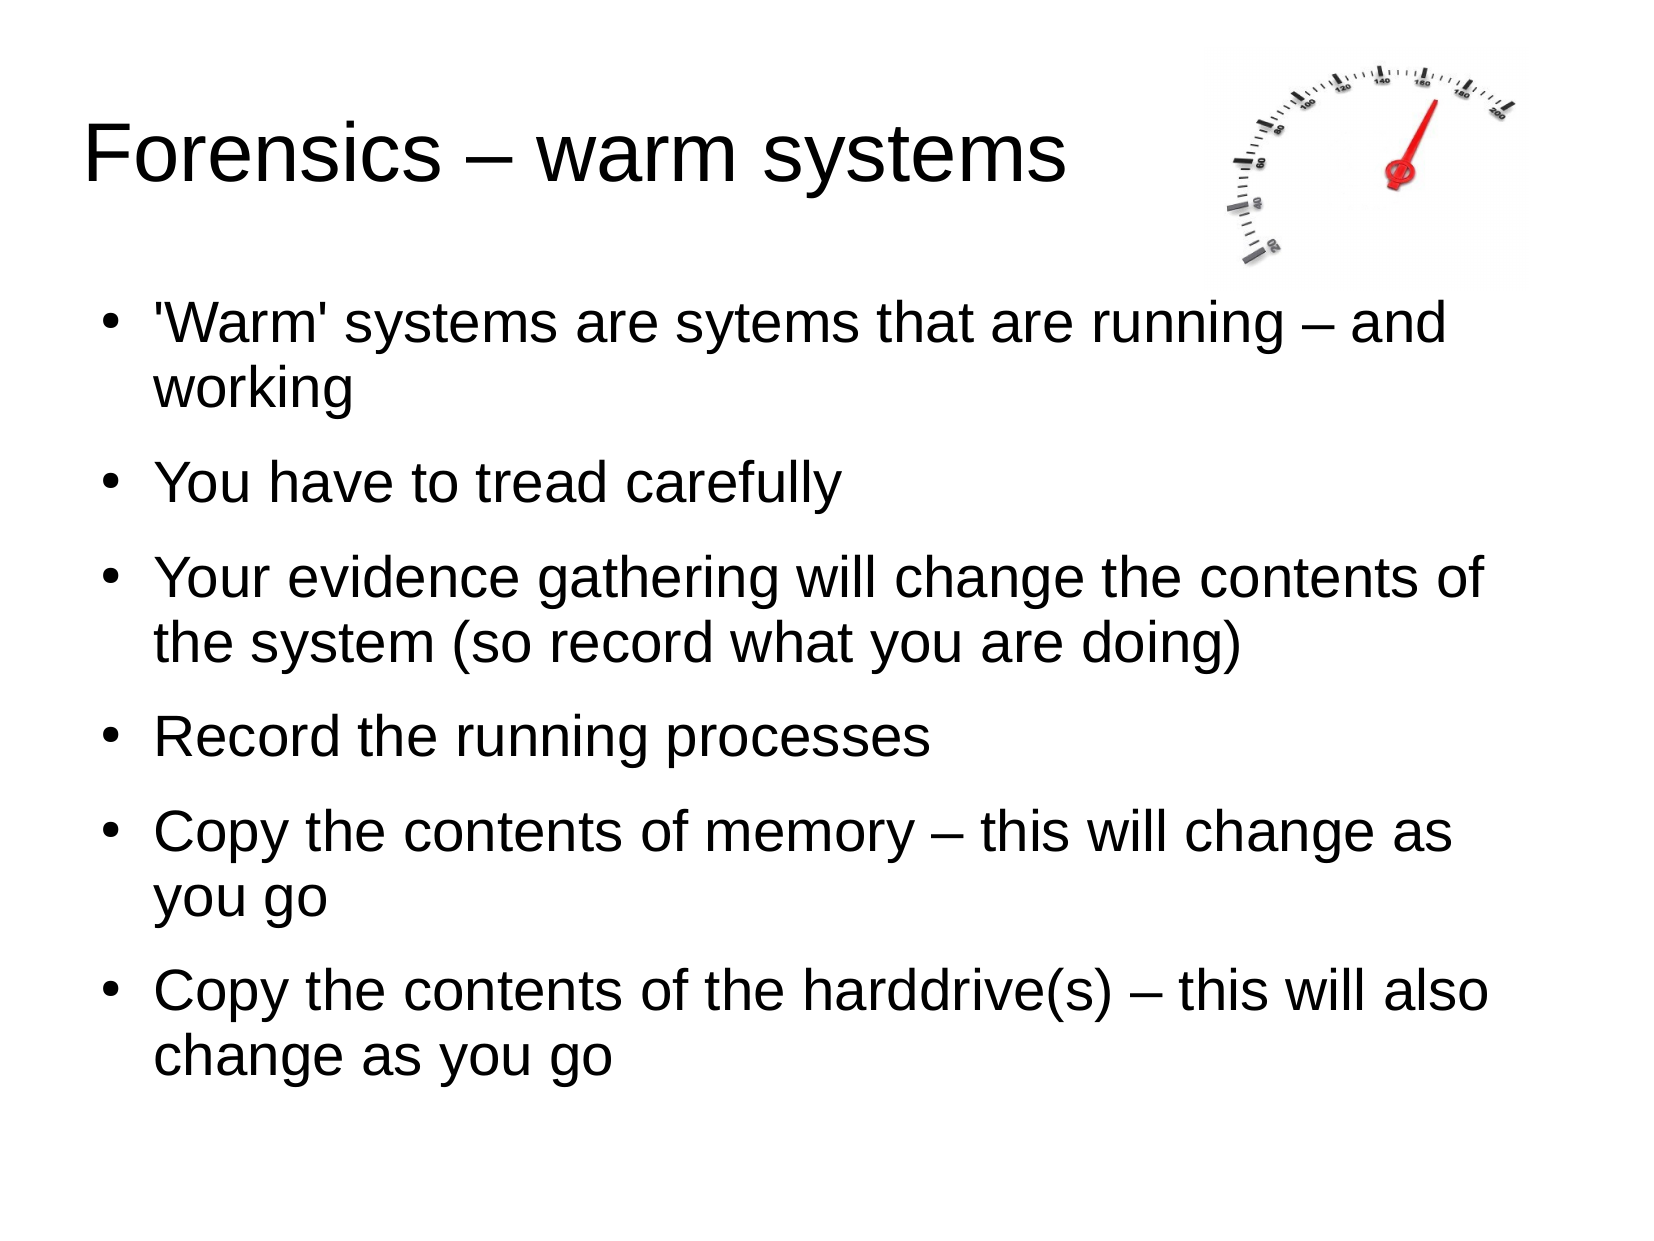

# Forensics – warm systems
'Warm' systems are sytems that are running – and working
You have to tread carefully
Your evidence gathering will change the contents of the system (so record what you are doing)
Record the running processes
Copy the contents of memory – this will change as you go
Copy the contents of the harddrive(s) – this will also change as you go